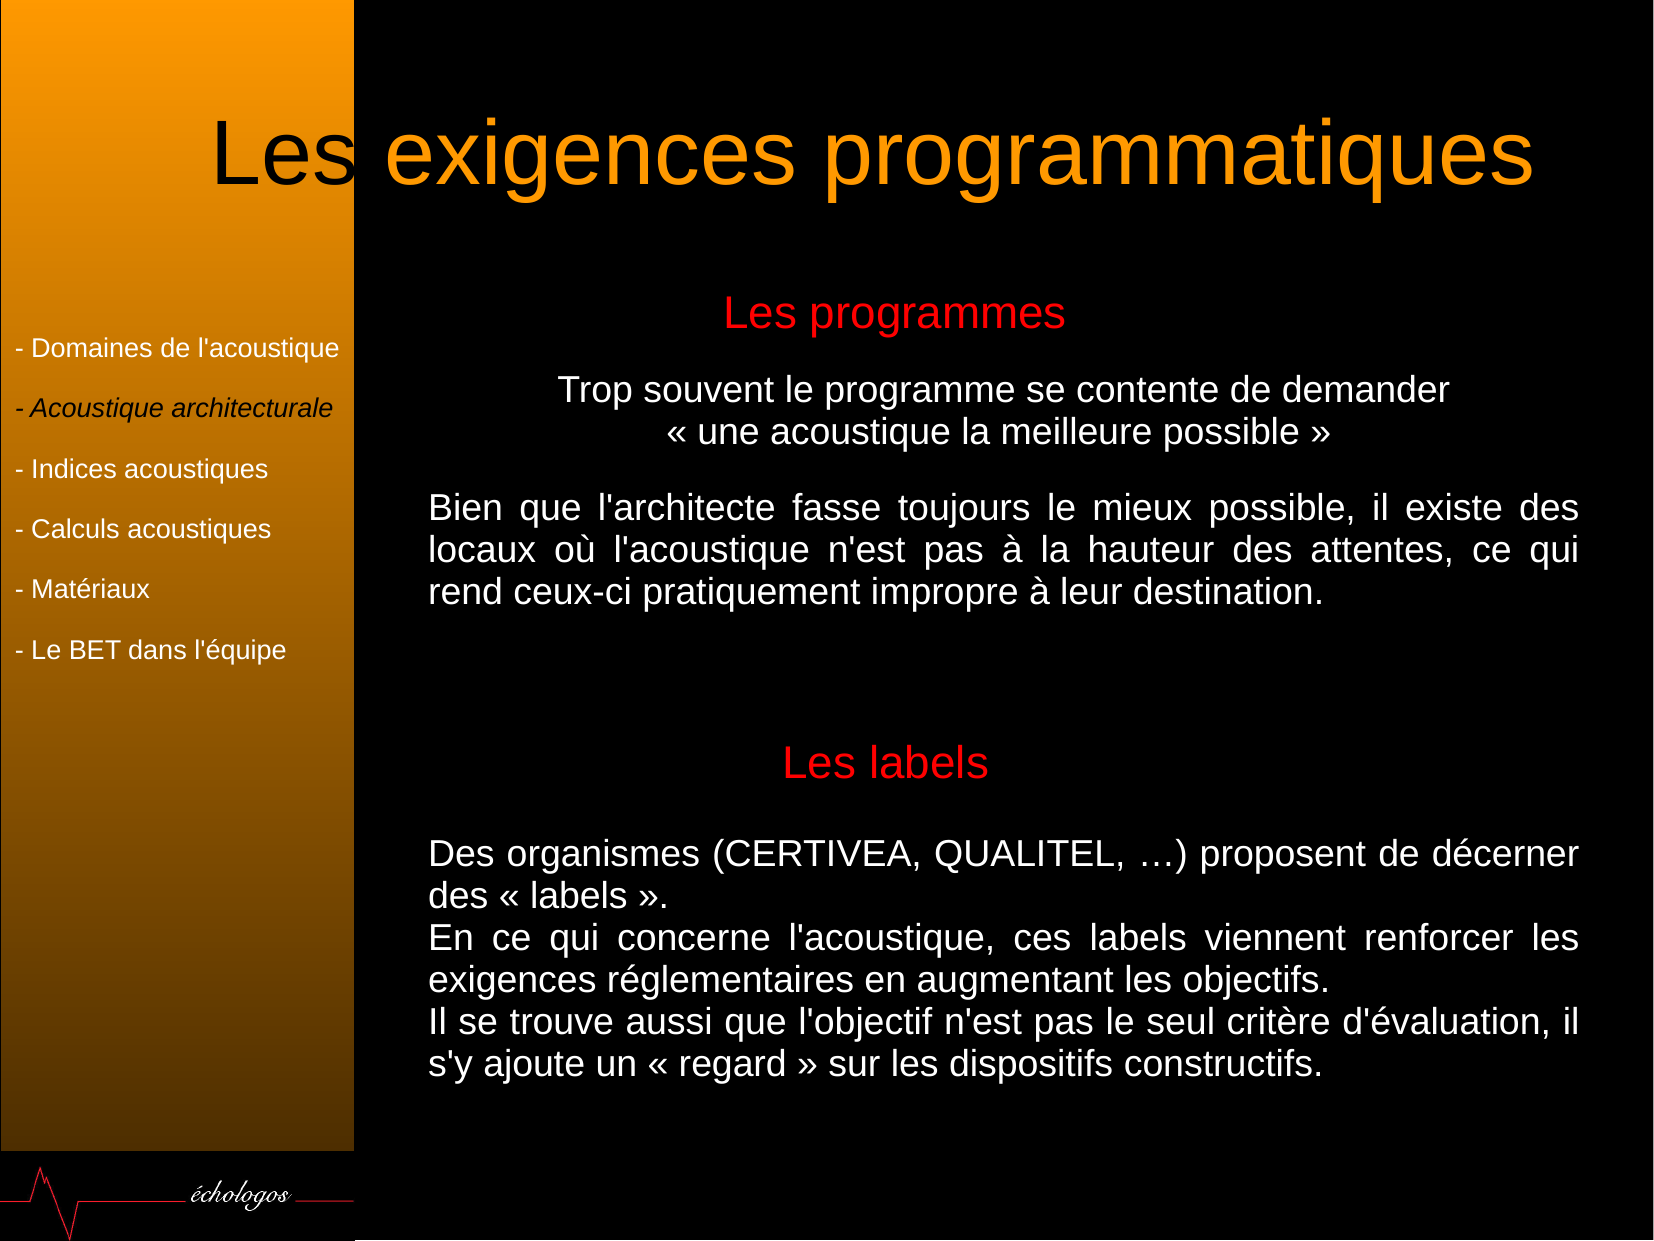

# Les exigences programmatiques
Les programmes
- Domaines de l'acoustique
- Acoustique architecturale
- Indices acoustiques
- Calculs acoustiques
- Matériaux
- Le BET dans l'équipe
Trop souvent le programme se contente de demander
« une acoustique la meilleure possible »
Bien que l'architecte fasse toujours le mieux possible, il existe des locaux où l'acoustique n'est pas à la hauteur des attentes, ce qui rend ceux-ci pratiquement impropre à leur destination.
Les labels
Des organismes (CERTIVEA, QUALITEL, …) proposent de décerner des « labels ».
En ce qui concerne l'acoustique, ces labels viennent renforcer les exigences réglementaires en augmentant les objectifs.
Il se trouve aussi que l'objectif n'est pas le seul critère d'évaluation, il s'y ajoute un « regard » sur les dispositifs constructifs.